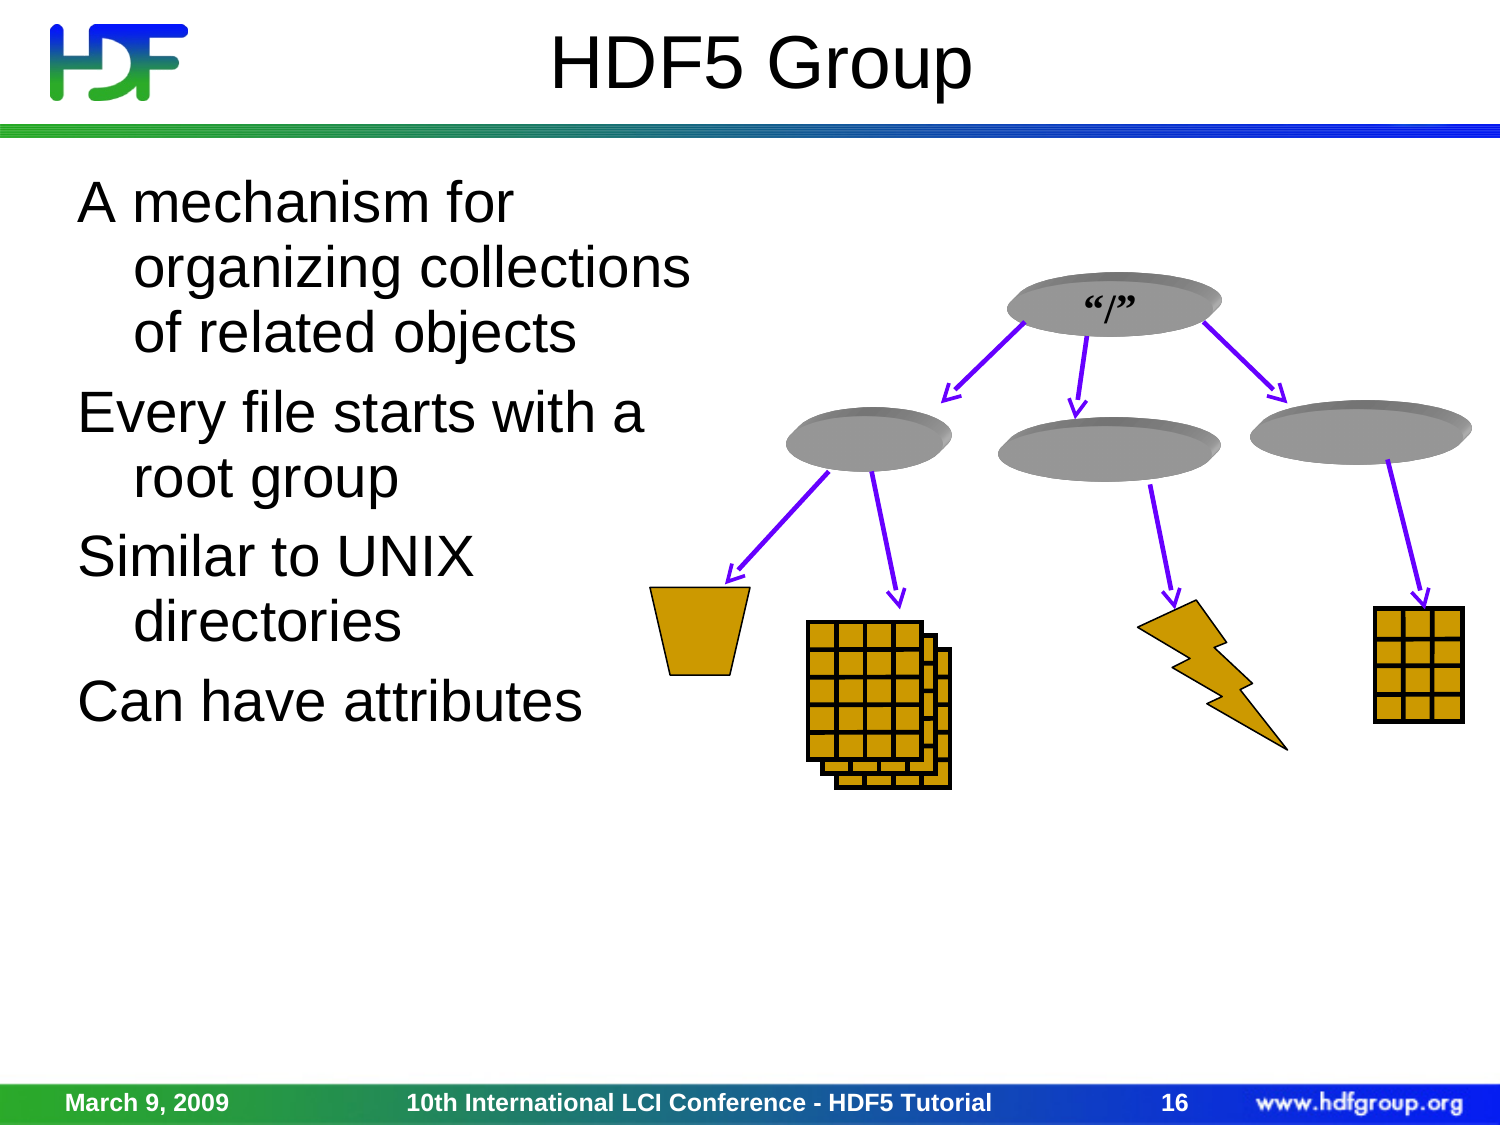

# HDF5 Group
A mechanism for organizing collections of related objects
Every file starts with a root group
Similar to UNIX
directories
Can have attributes
“/”
March 9, 2009
10th International LCI Conference - HDF5 Tutorial